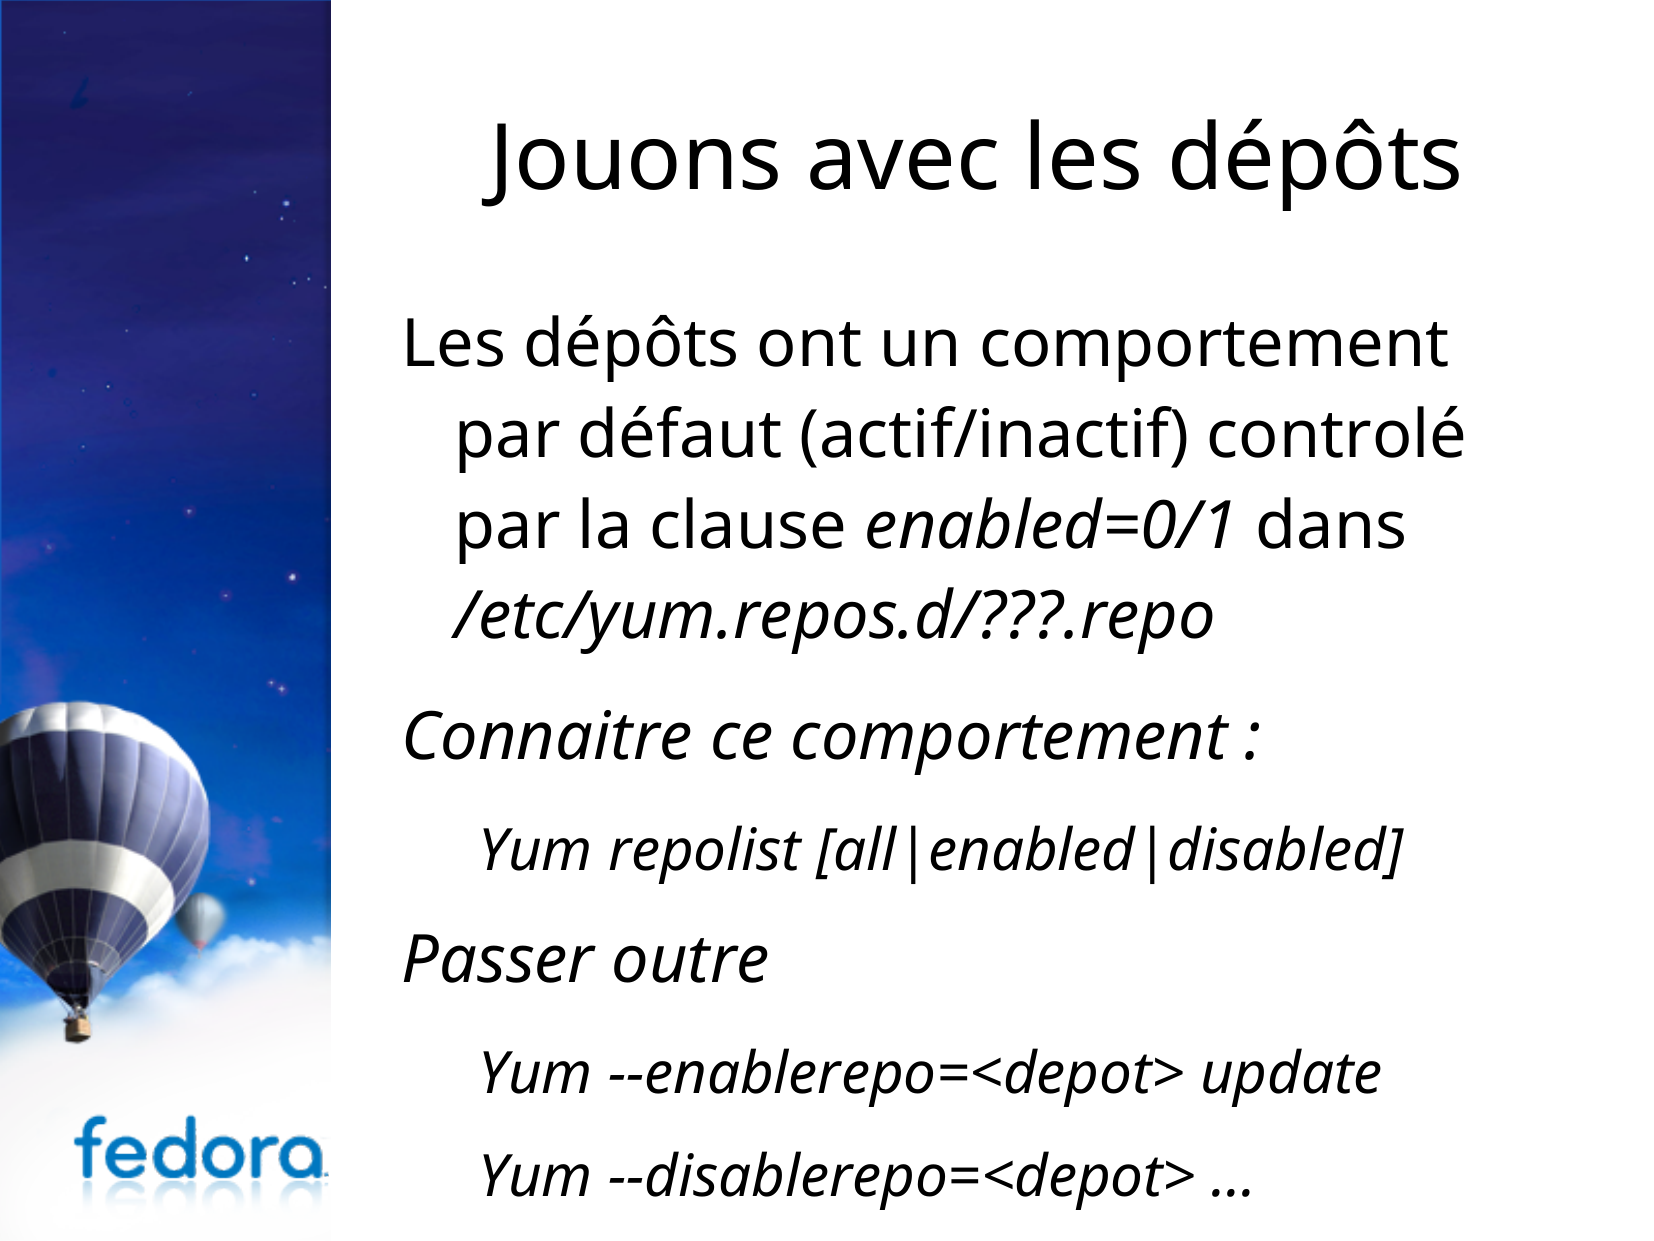

# Jouons avec les dépôts
Les dépôts ont un comportement par défaut (actif/inactif) controlé par la clause enabled=0/1 dans /etc/yum.repos.d/???.repo
Connaitre ce comportement :
Yum repolist [all|enabled|disabled]
Passer outre
Yum --enablerepo=<depot> update
Yum --disablerepo=<depot> ...